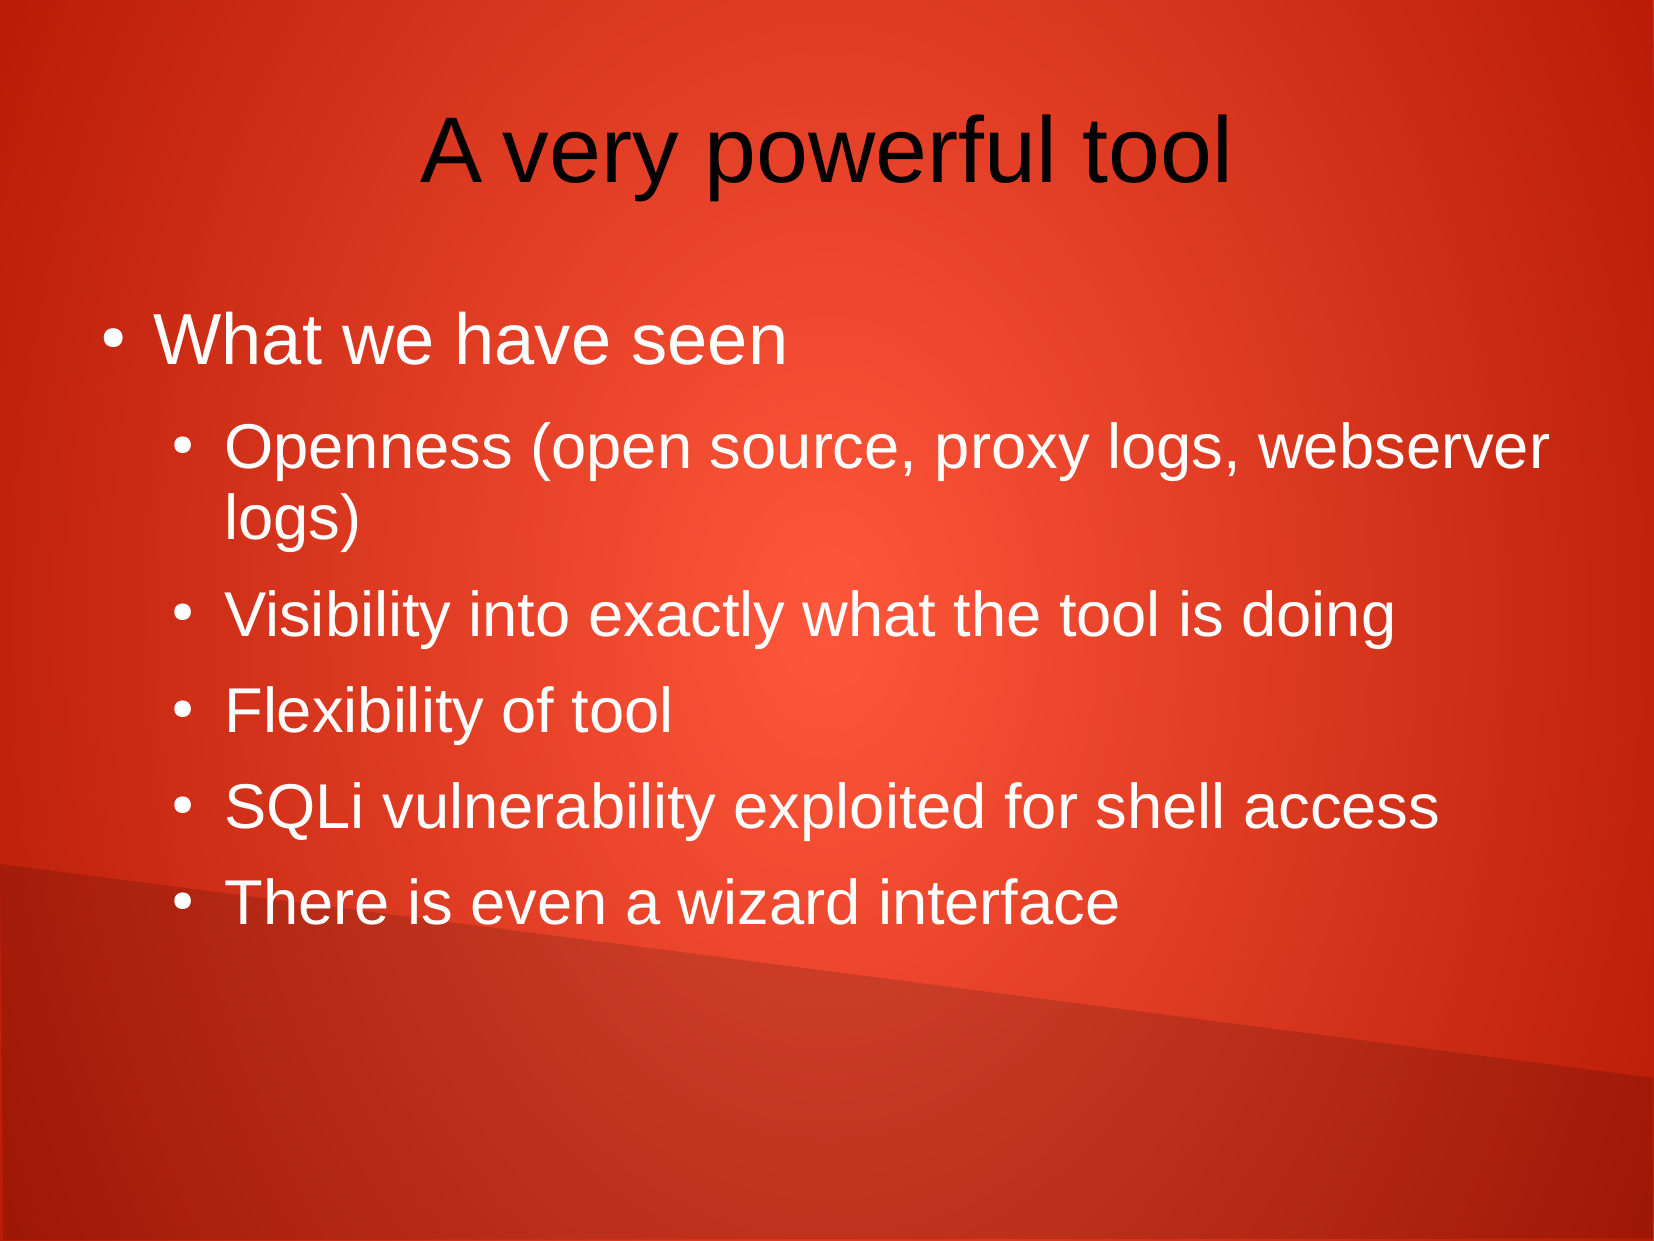

# A very powerful tool
What we have seen
Openness (open source, proxy logs, webserver logs)
Visibility into exactly what the tool is doing
Flexibility of tool
SQLi vulnerability exploited for shell access
There is even a wizard interface